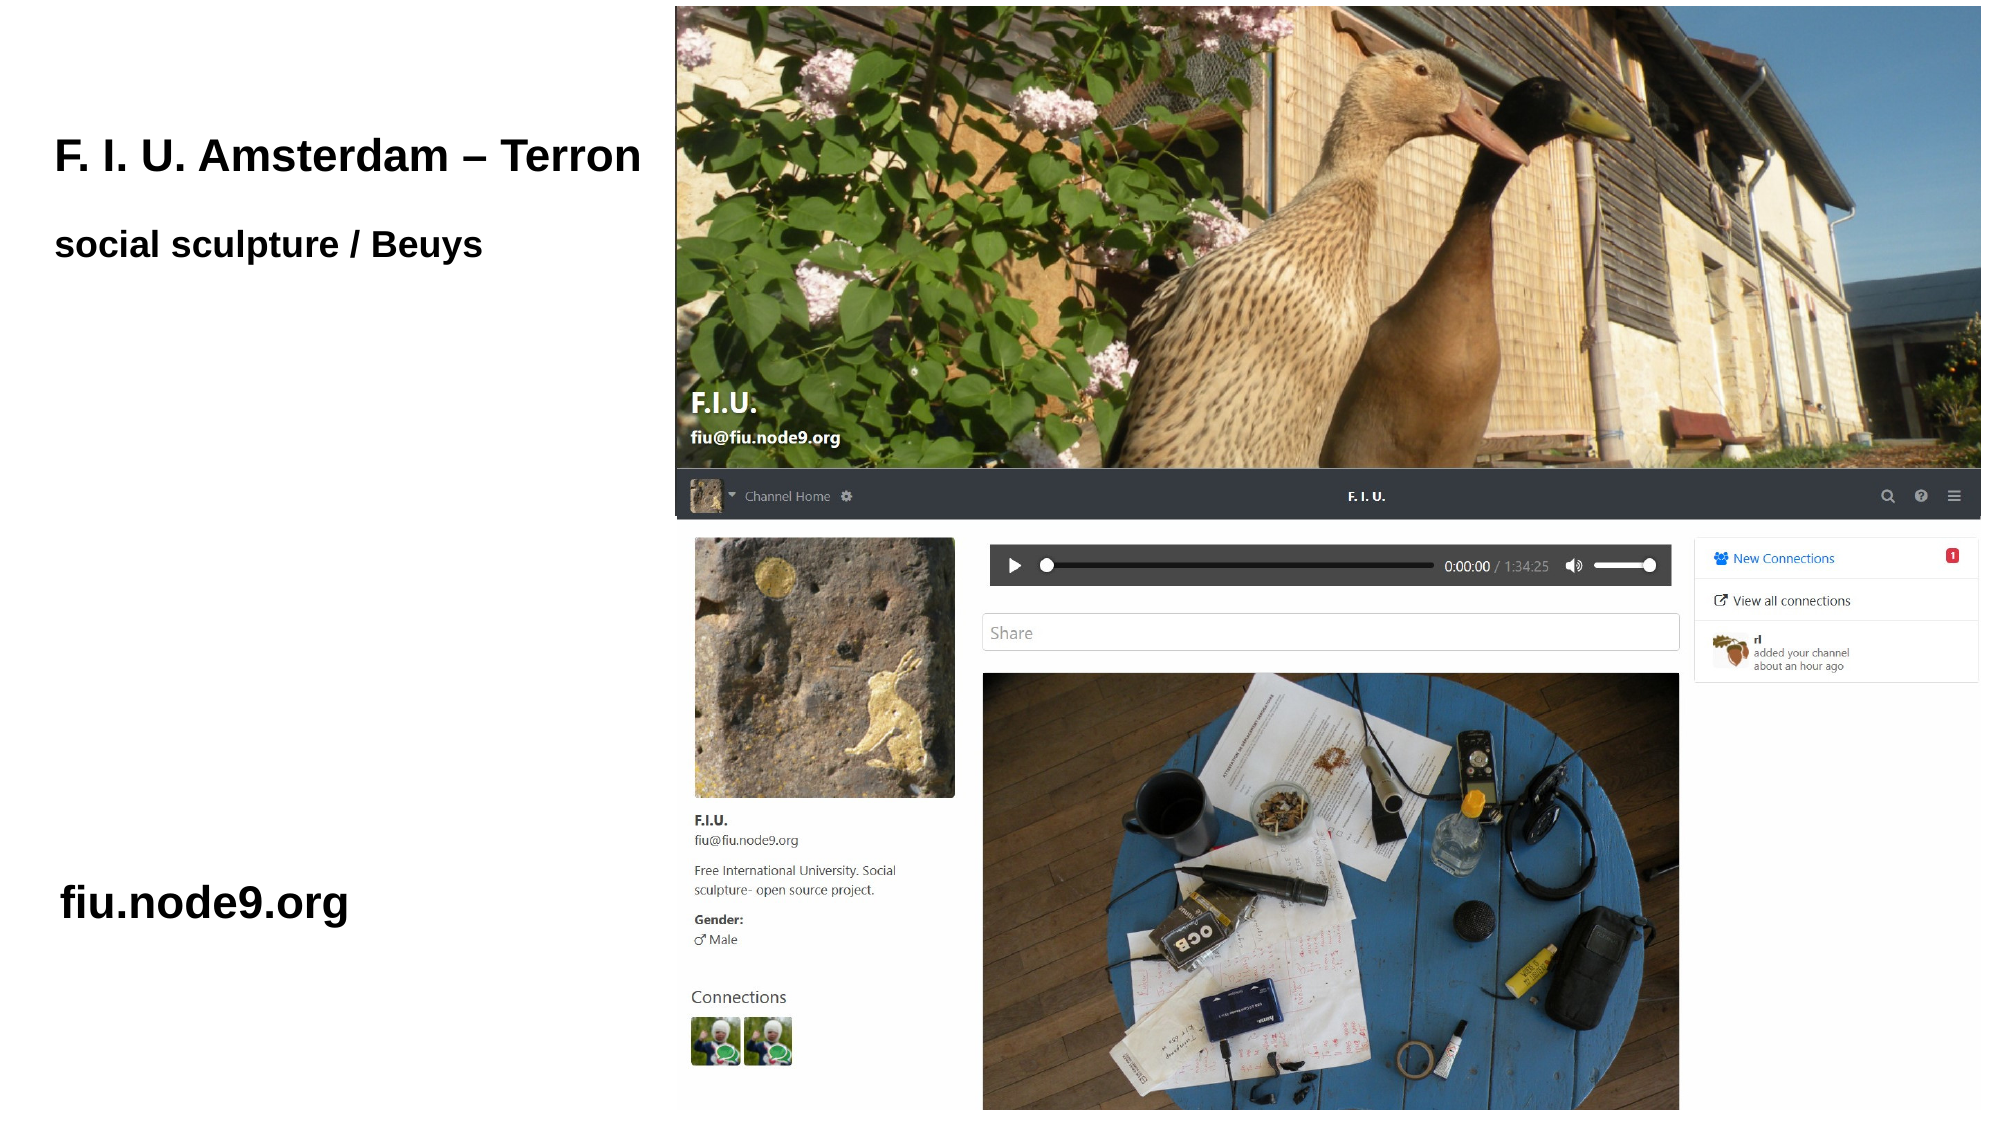

# F. I. U. Amsterdam – Terron social sculpture / Beuys
fiu.node9.org